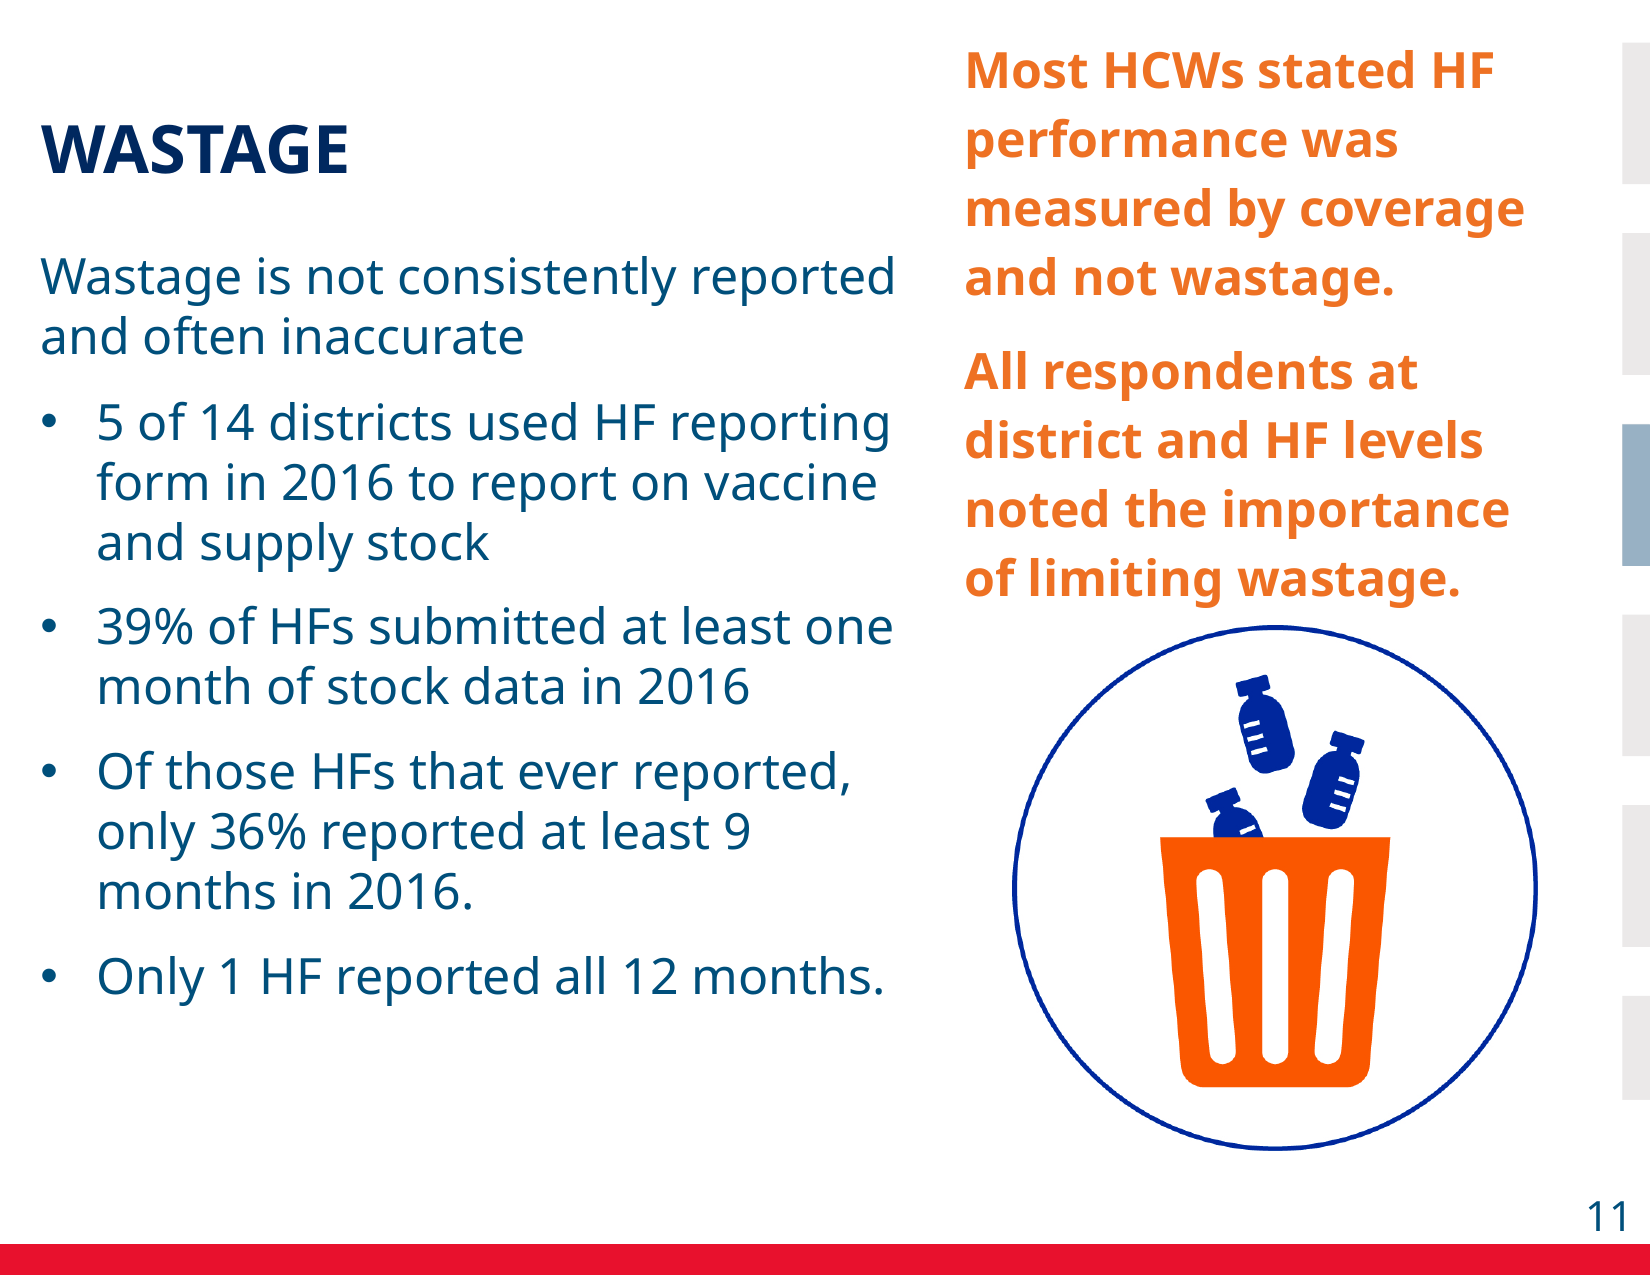

Most HCWs stated HF performance was measured by coverage and not wastage.
All respondents at district and HF levels noted the importance of limiting wastage.
# WASTAGE
Wastage is not consistently reported and often inaccurate
5 of 14 districts used HF reporting form in 2016 to report on vaccine and supply stock
39% of HFs submitted at least one month of stock data in 2016
Of those HFs that ever reported, only 36% reported at least 9 months in 2016.
Only 1 HF reported all 12 months.